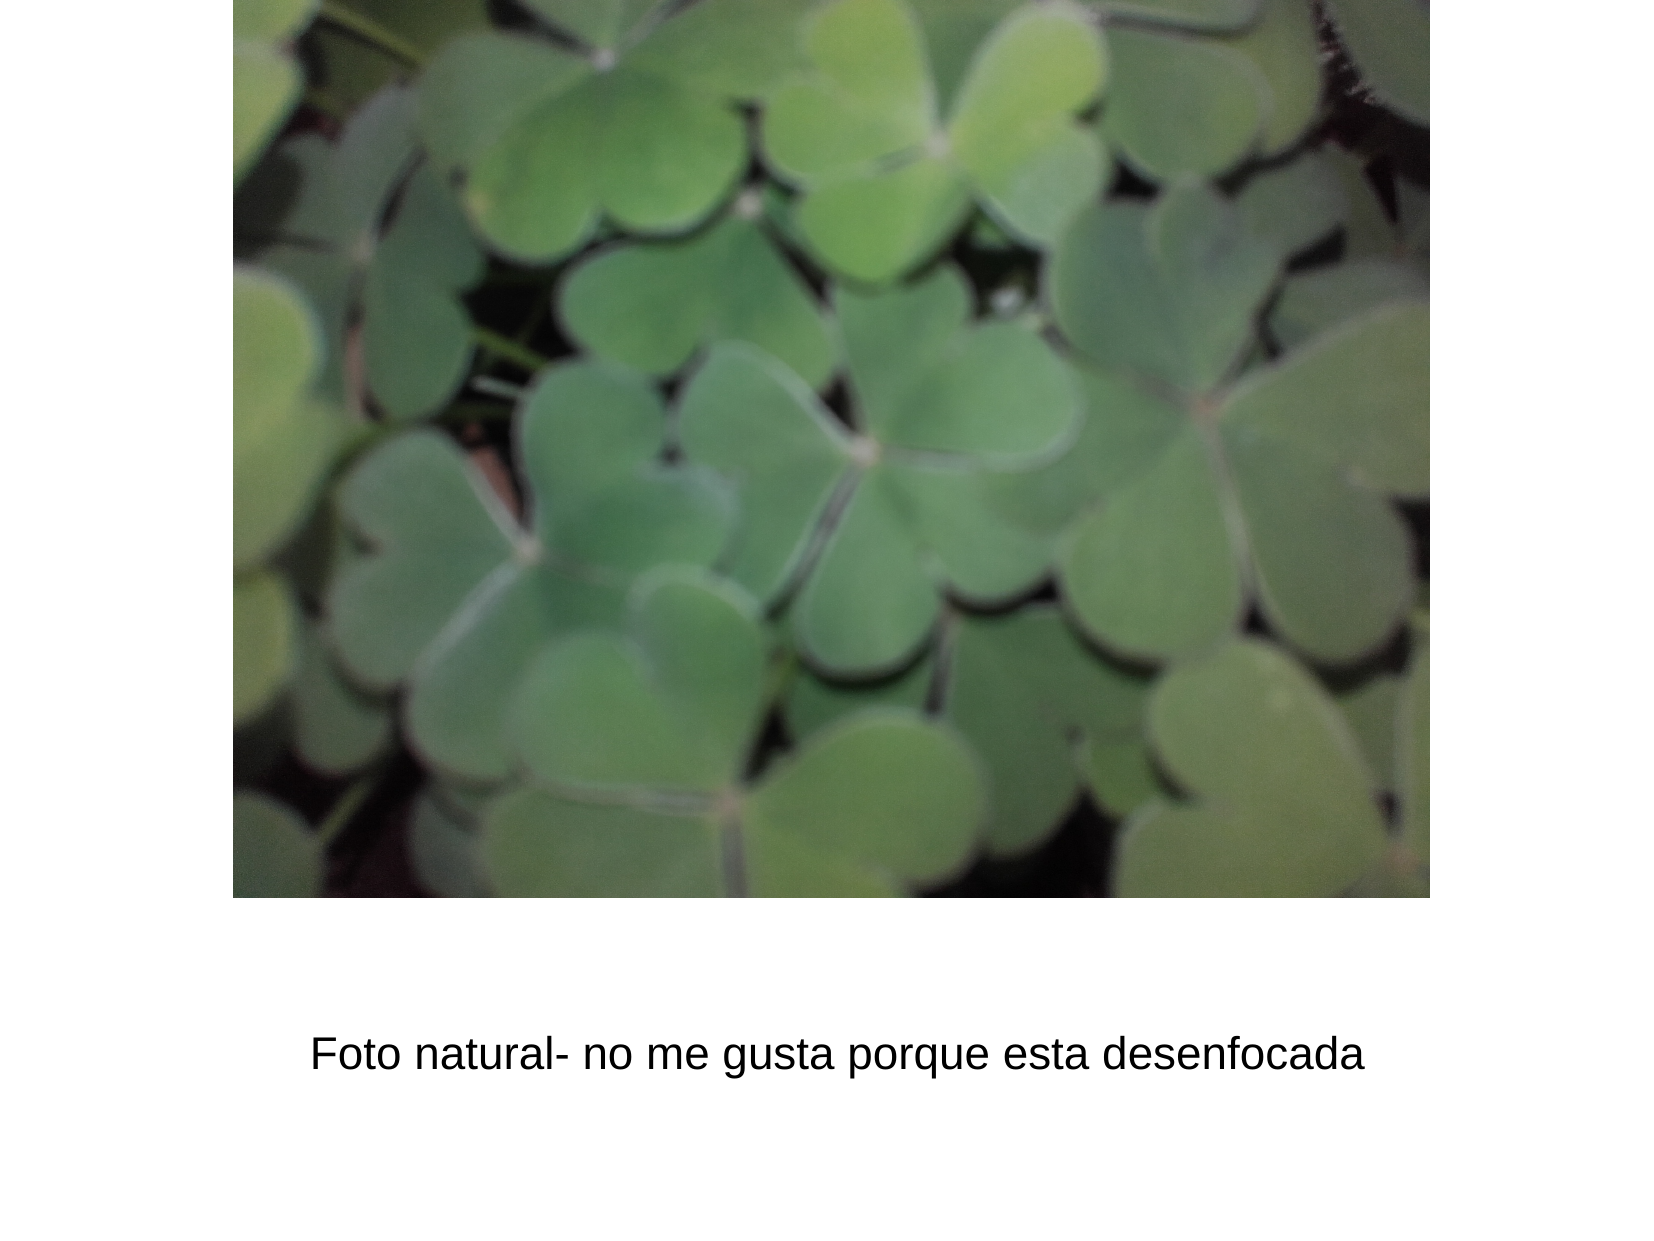

#
Foto natural- no me gusta porque esta desenfocada